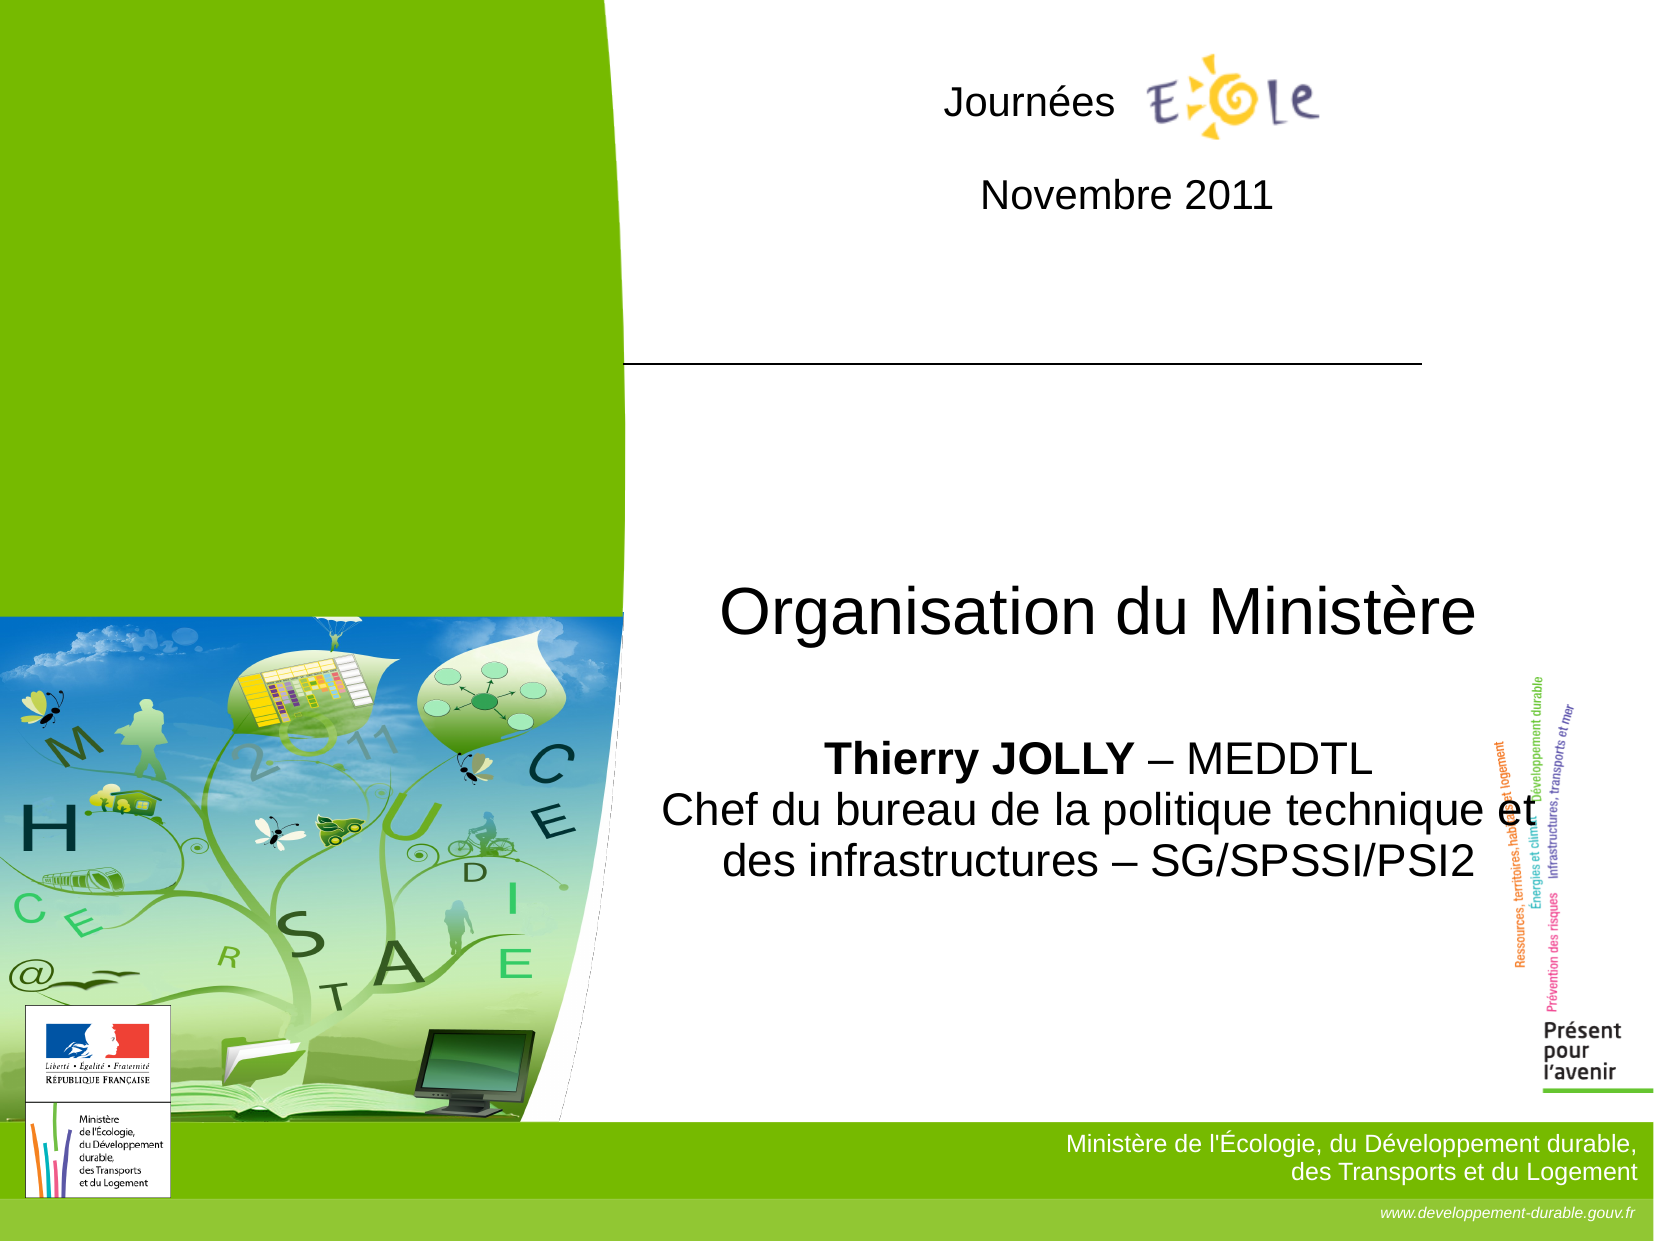

Journées
Novembre 2011
Organisation du Ministère
Thierry JOLLY – MEDDTL
Chef du bureau de la politique technique et des infrastructures – SG/SPSSI/PSI2